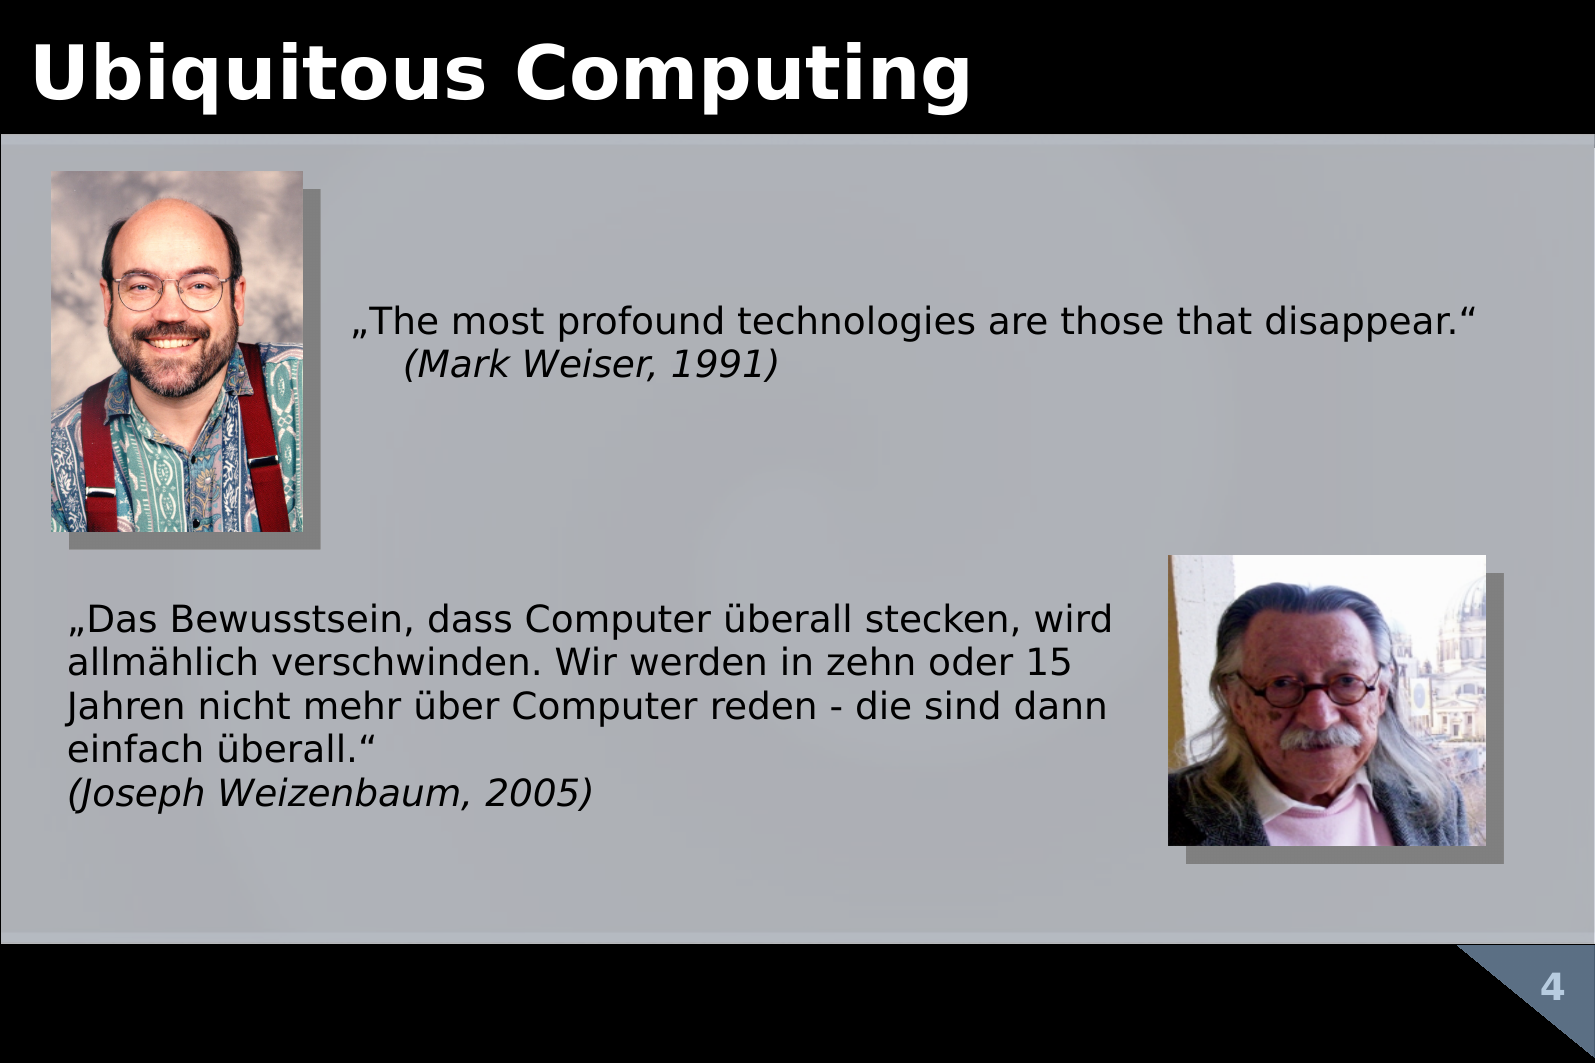

# Ubiquitous Computing
„The most profound technologies are those that disappear.“
(Mark Weiser, 1991)
„Das Bewusstsein, dass Computer überall stecken, wird allmählich verschwinden. Wir werden in zehn oder 15 Jahren nicht mehr über Computer reden - die sind dann einfach überall.“
(Joseph Weizenbaum, 2005)